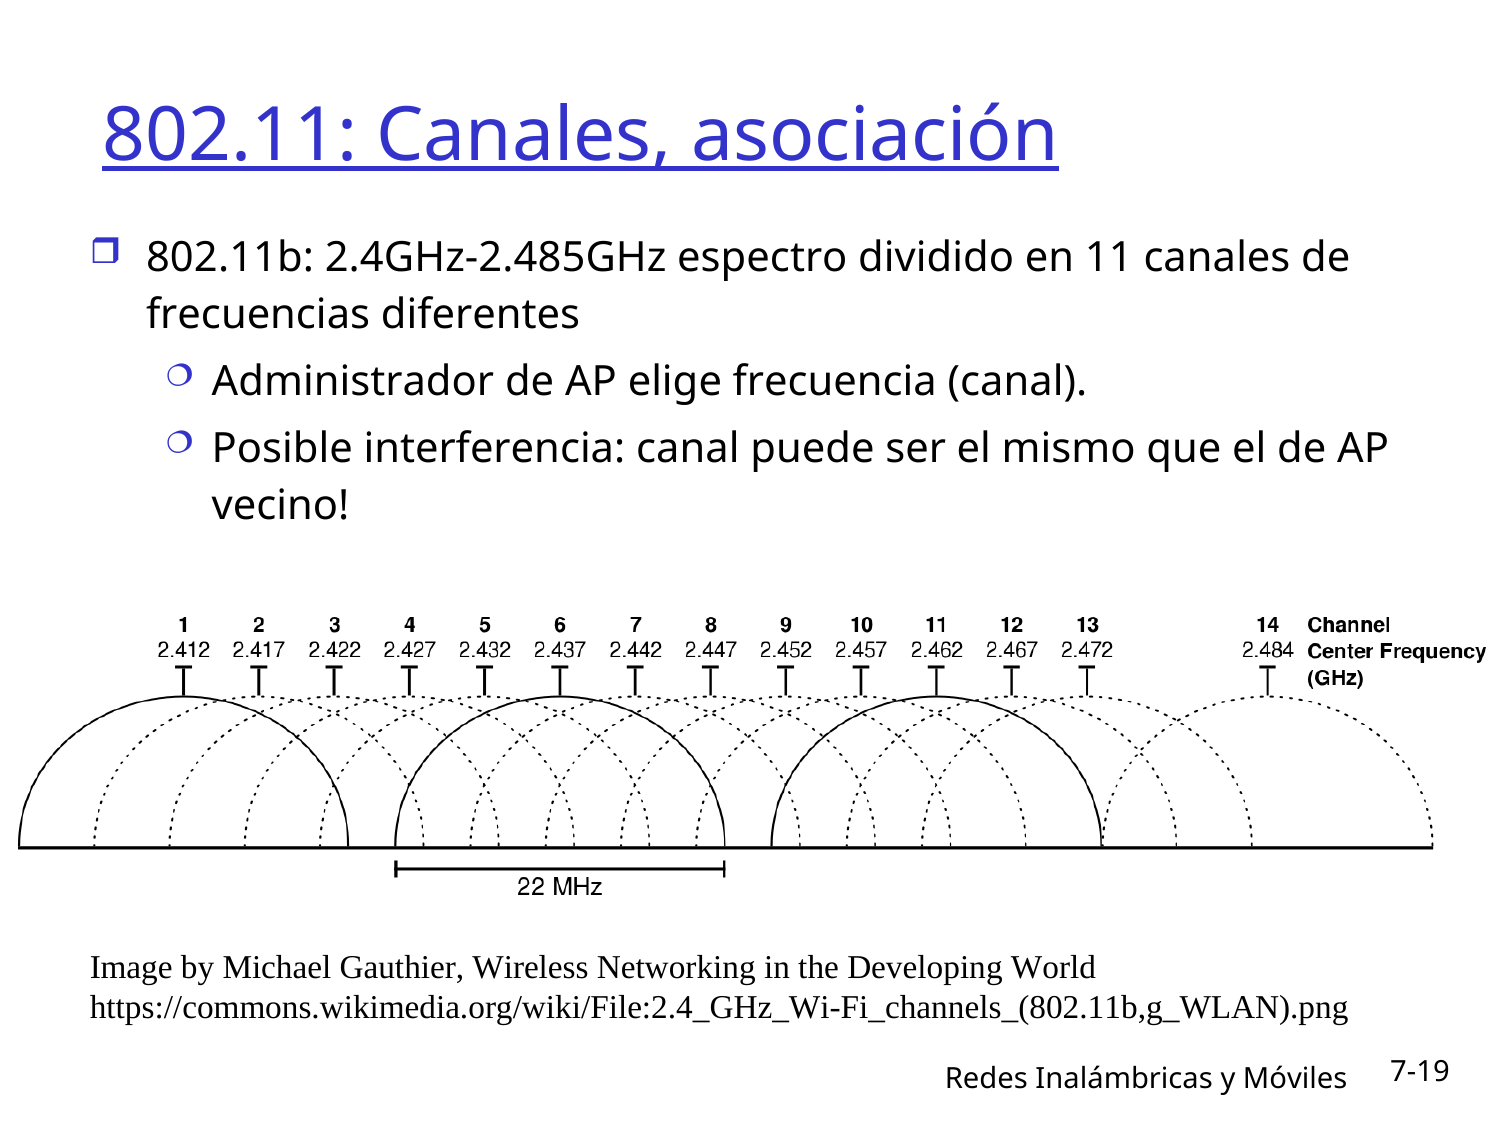

# 802.11: Canales, asociación
802.11b: 2.4GHz-2.485GHz espectro dividido en 11 canales de frecuencias diferentes
Administrador de AP elige frecuencia (canal).
Posible interferencia: canal puede ser el mismo que el de AP vecino!
Image by Michael Gauthier, Wireless Networking in the Developing World
https://commons.wikimedia.org/wiki/File:2.4_GHz_Wi-Fi_channels_(802.11b,g_WLAN).png
19